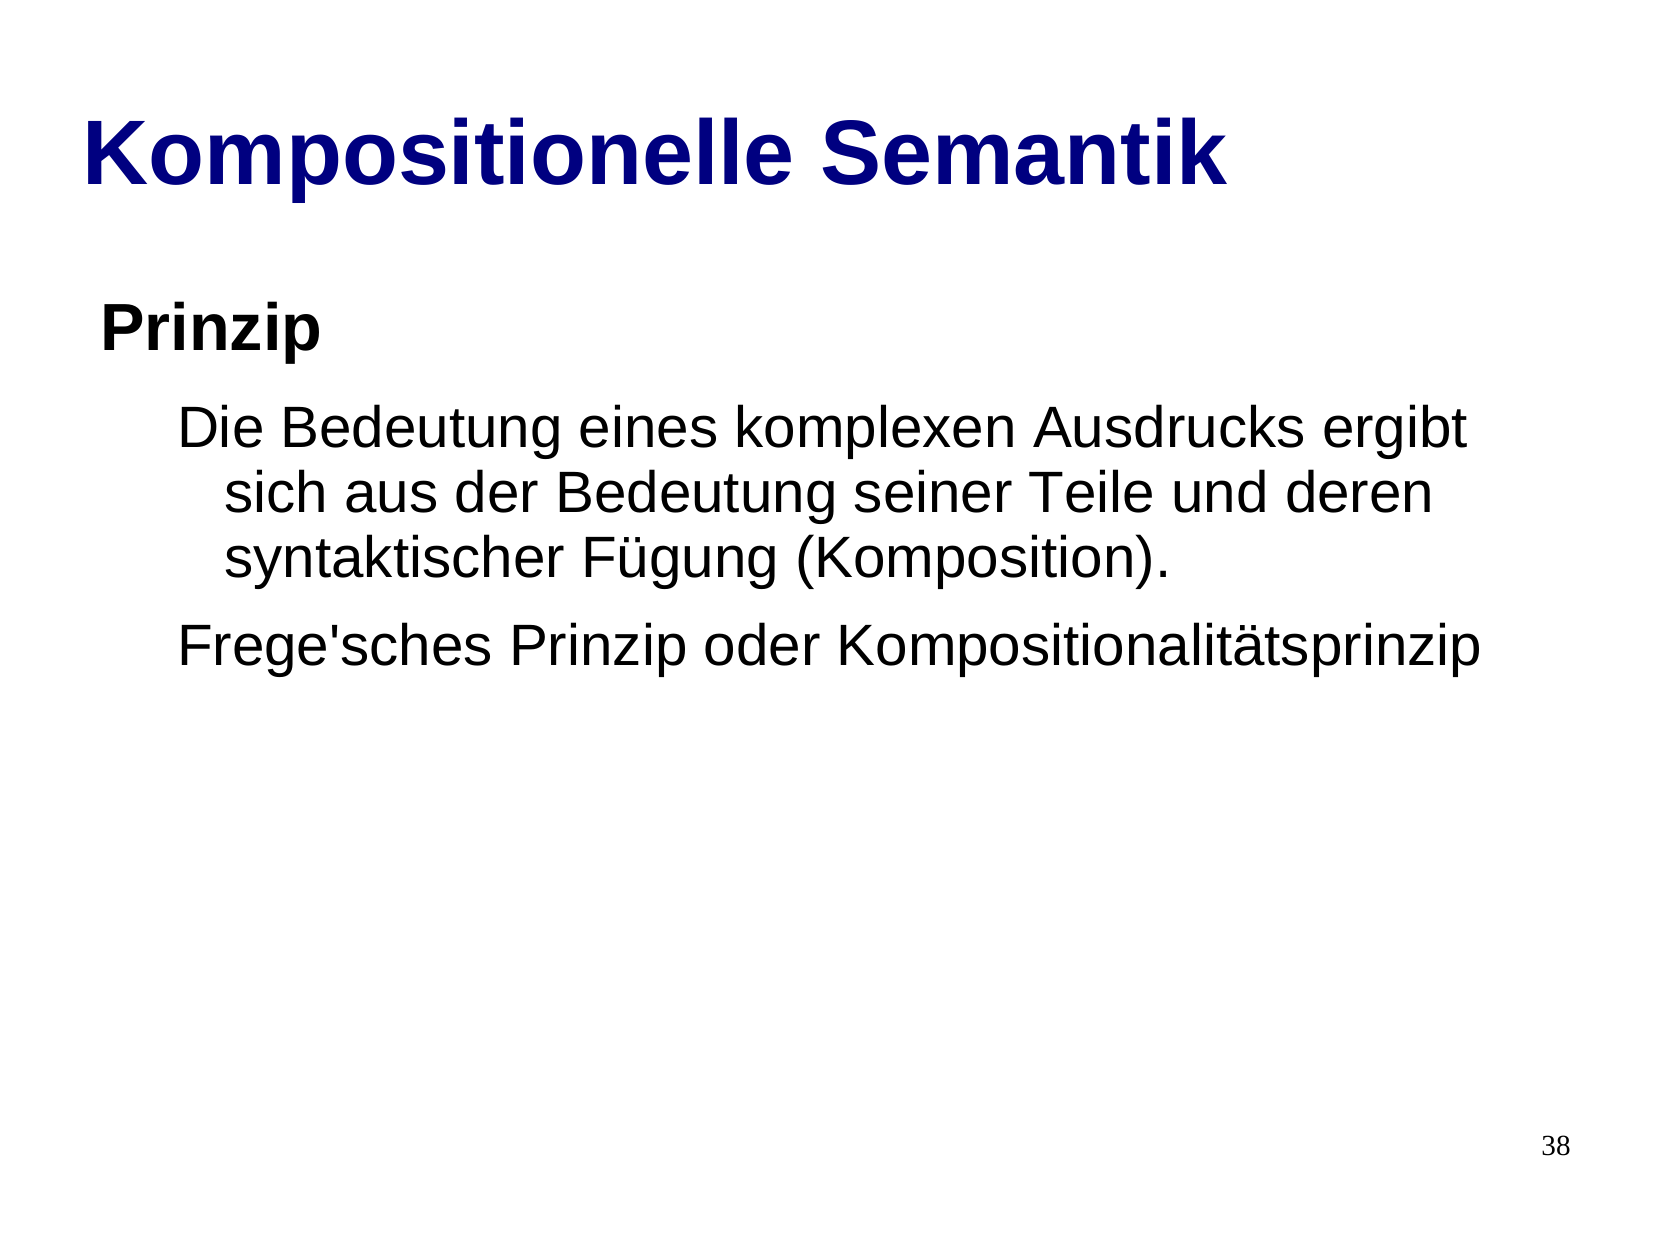

# Kompositionelle Semantik
Prinzip
Die Bedeutung eines komplexen Ausdrucks ergibt sich aus der Bedeutung seiner Teile und deren syntaktischer Fügung (Komposition).
Frege'sches Prinzip oder Kompositionalitätsprinzip
38